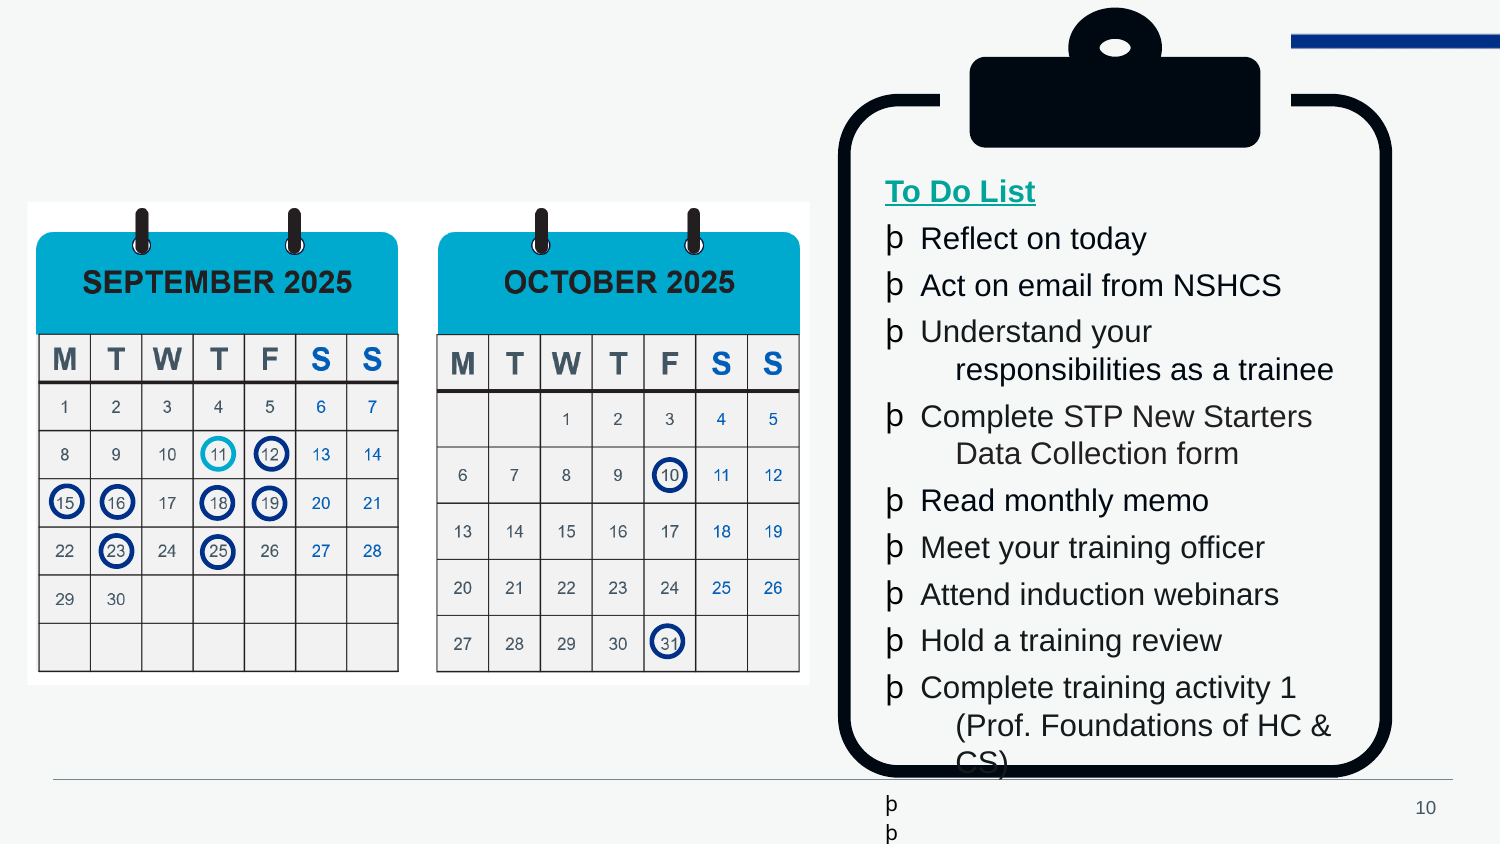

To Do List
Reflect on today
Act on email from NSHCS
Understand your responsibilities as a trainee
Complete STP New Starters Data Collection form
Read monthly memo
Meet your training officer
Attend induction webinars
Hold a training review
Complete training activity 1
(Prof. Foundations of HC & CS)
# Your to do list…